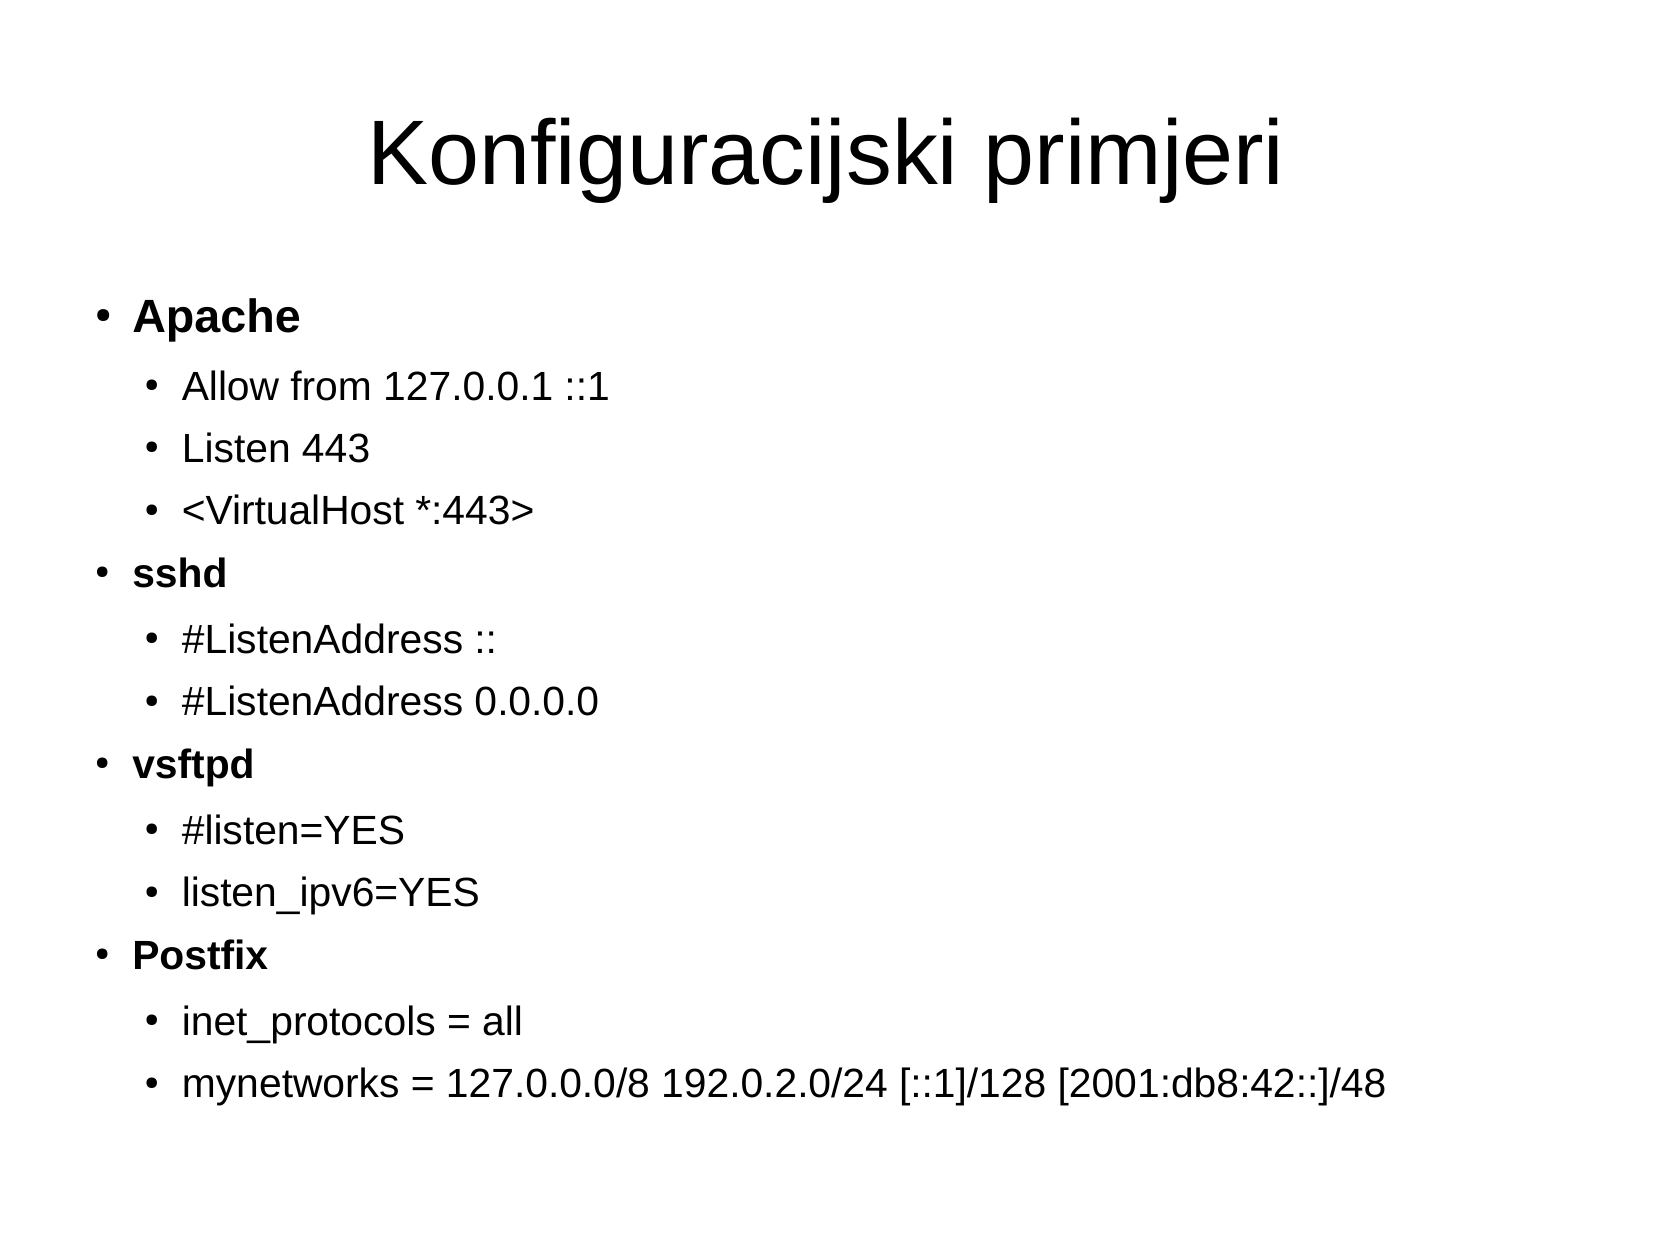

# Konfiguracijski primjeri
Apache
Allow from 127.0.0.1 ::1
Listen 443
<VirtualHost *:443>
sshd
#ListenAddress ::
#ListenAddress 0.0.0.0
vsftpd
#listen=YES
listen_ipv6=YES
Postfix
inet_protocols = all
mynetworks = 127.0.0.0/8 192.0.2.0/24 [::1]/128 [2001:db8:42::]/48